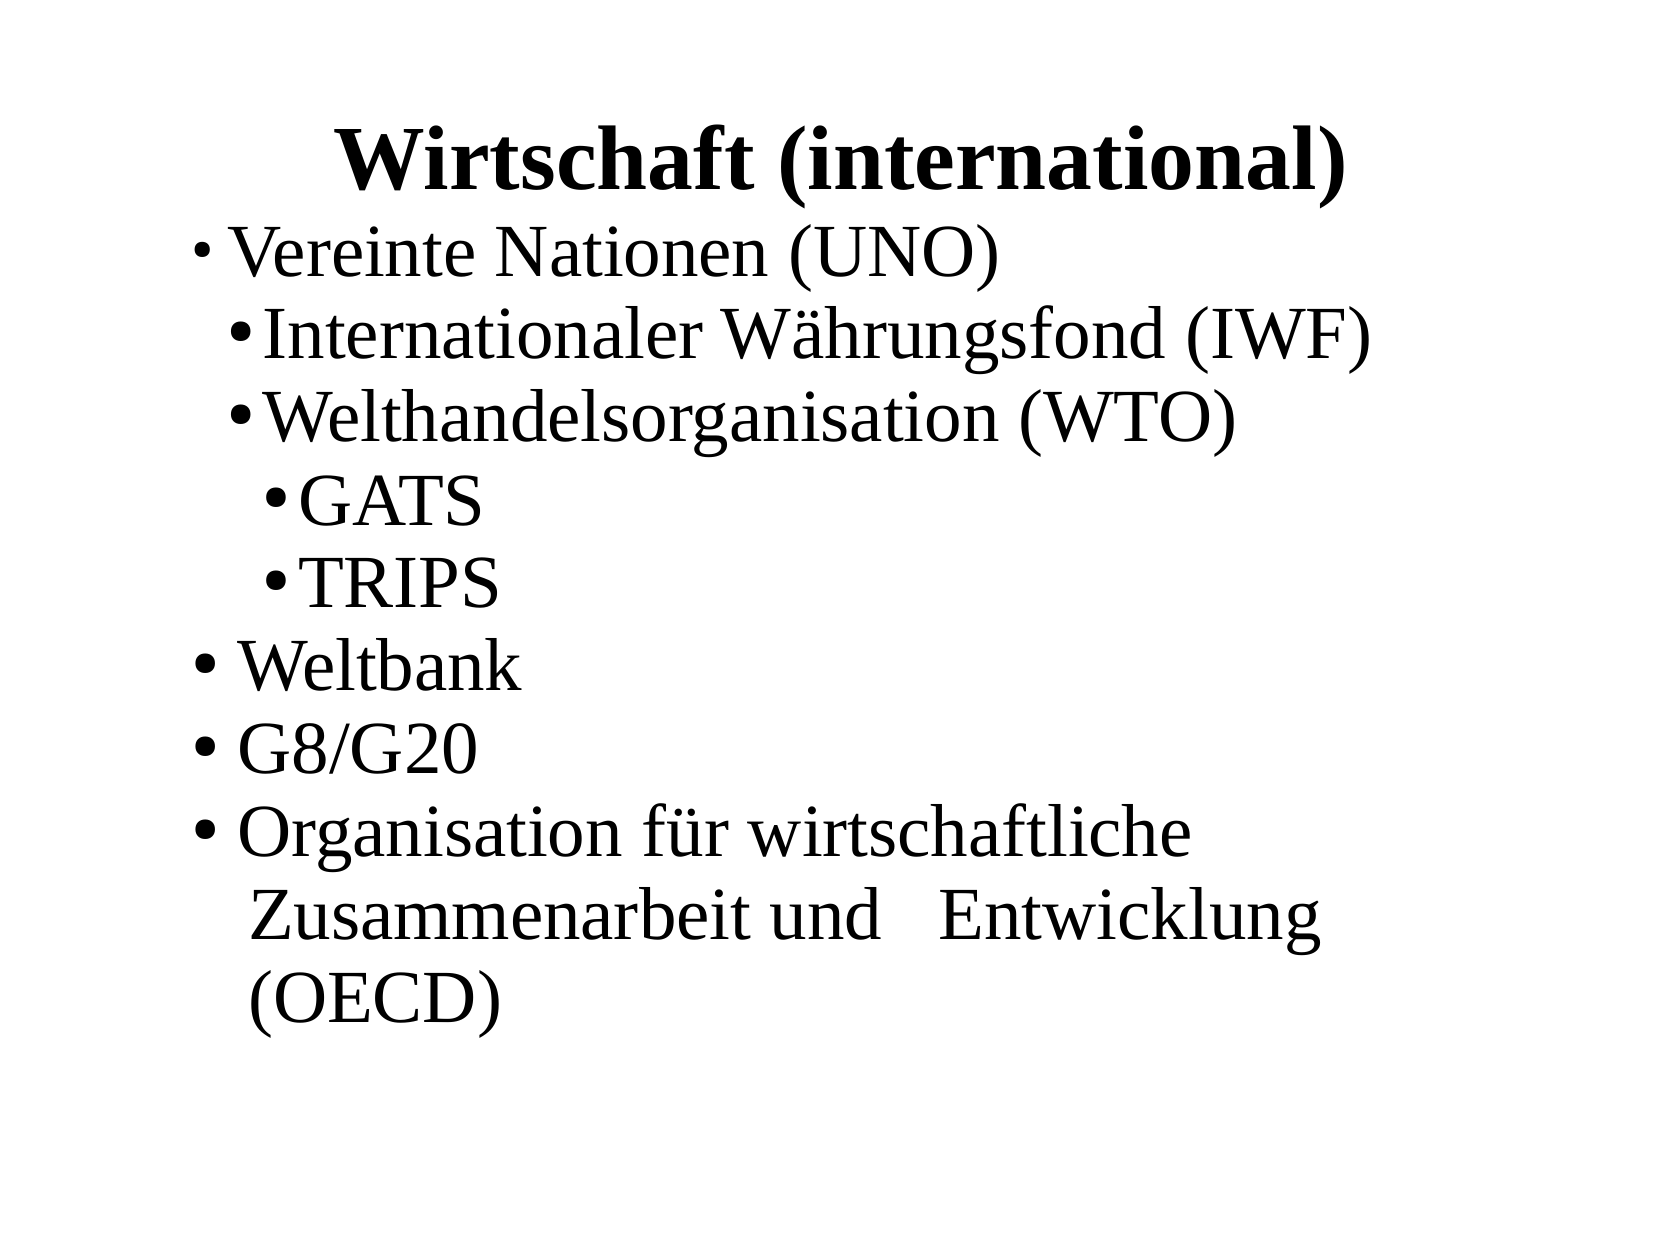

Wirtschaft (international)
 Vereinte Nationen (UNO)
Internationaler Währungsfond (IWF)
Welthandelsorganisation (WTO)
GATS
TRIPS
 Weltbank
 G8/G20
 Organisation für wirtschaftliche Zusammenarbeit und Entwicklung (OECD)